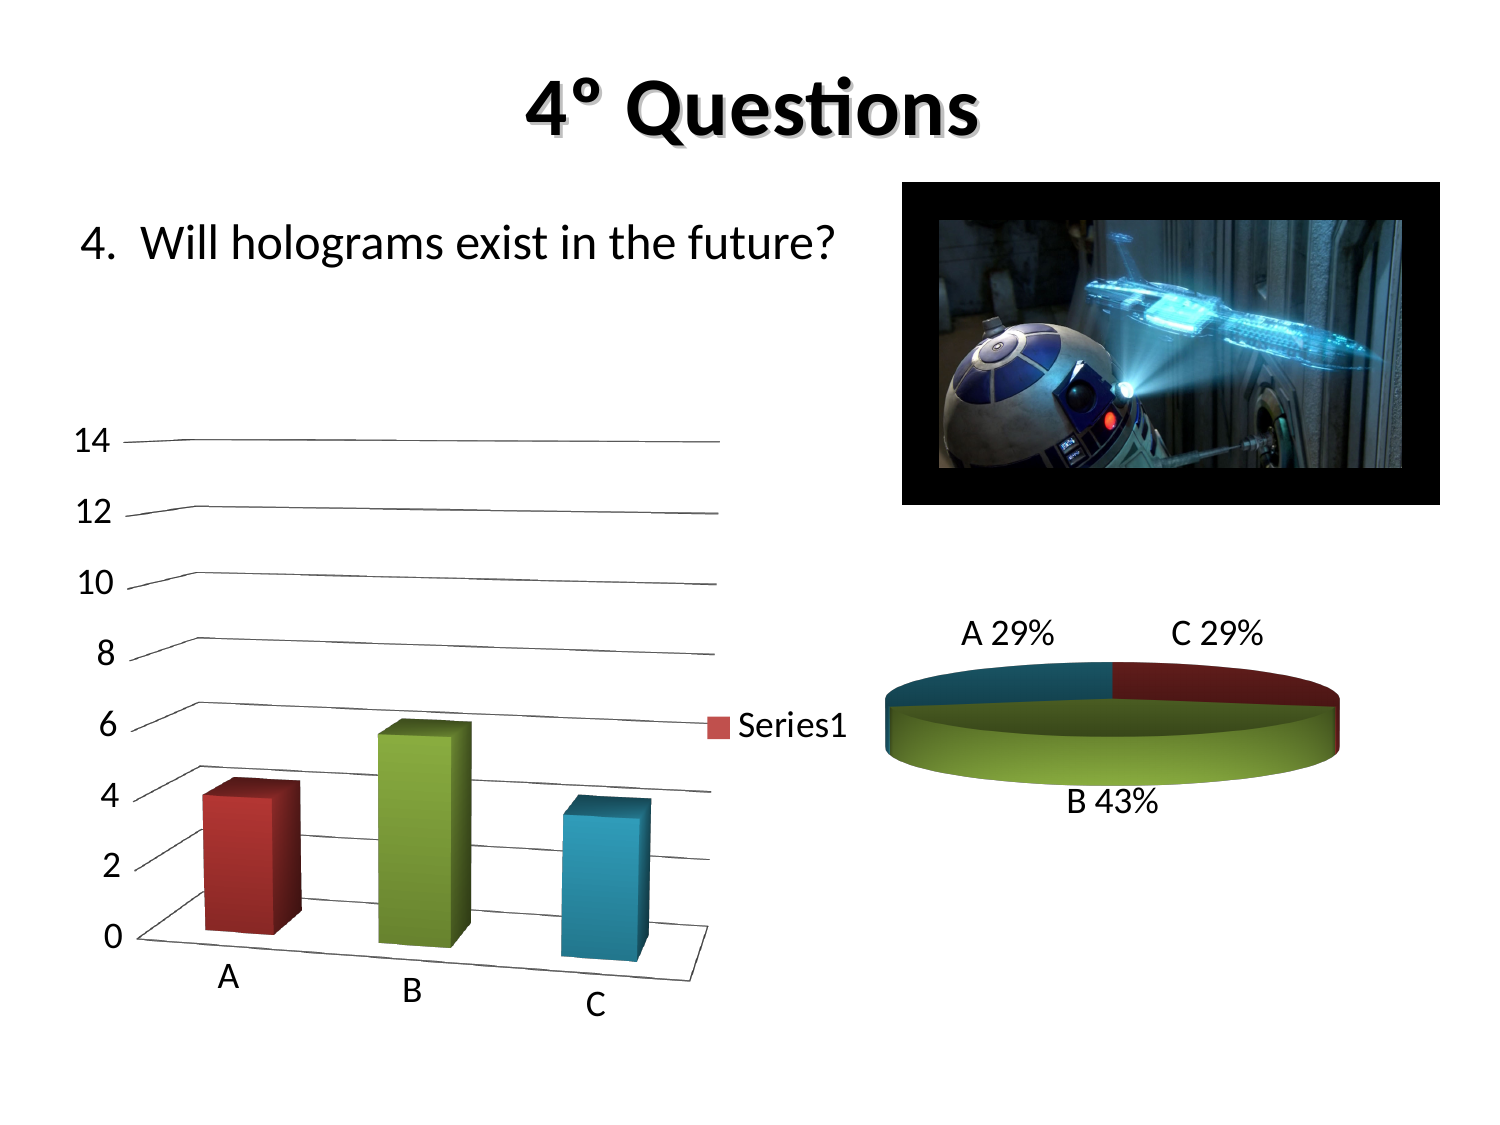

4º Questions
4. Will holograms exist in the future?
[unsupported chart]
[unsupported chart]